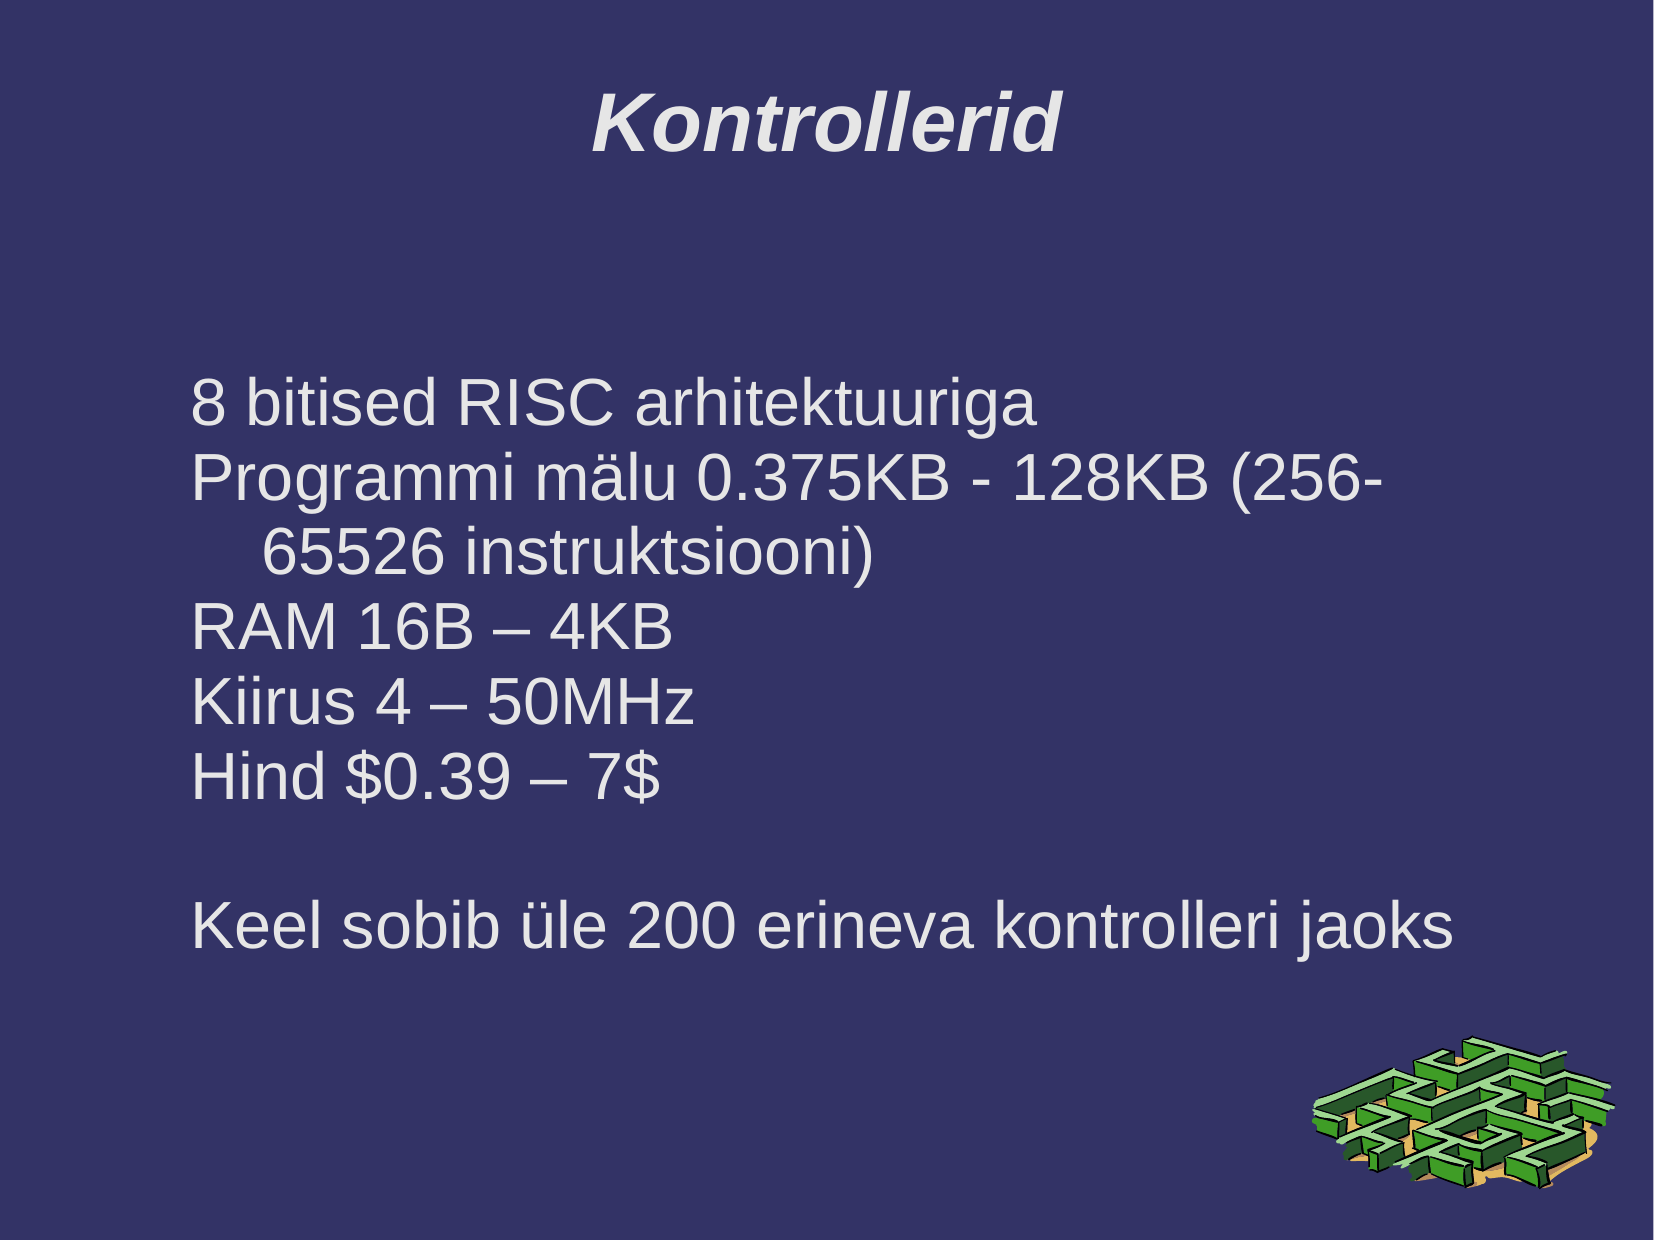

# Kontrollerid
8 bitised RISC arhitektuuriga
Programmi mälu 0.375KB - 128KB (256-65526 instruktsiooni)
RAM 16B – 4KB
Kiirus 4 – 50MHz
Hind $0.39 – 7$
Keel sobib üle 200 erineva kontrolleri jaoks